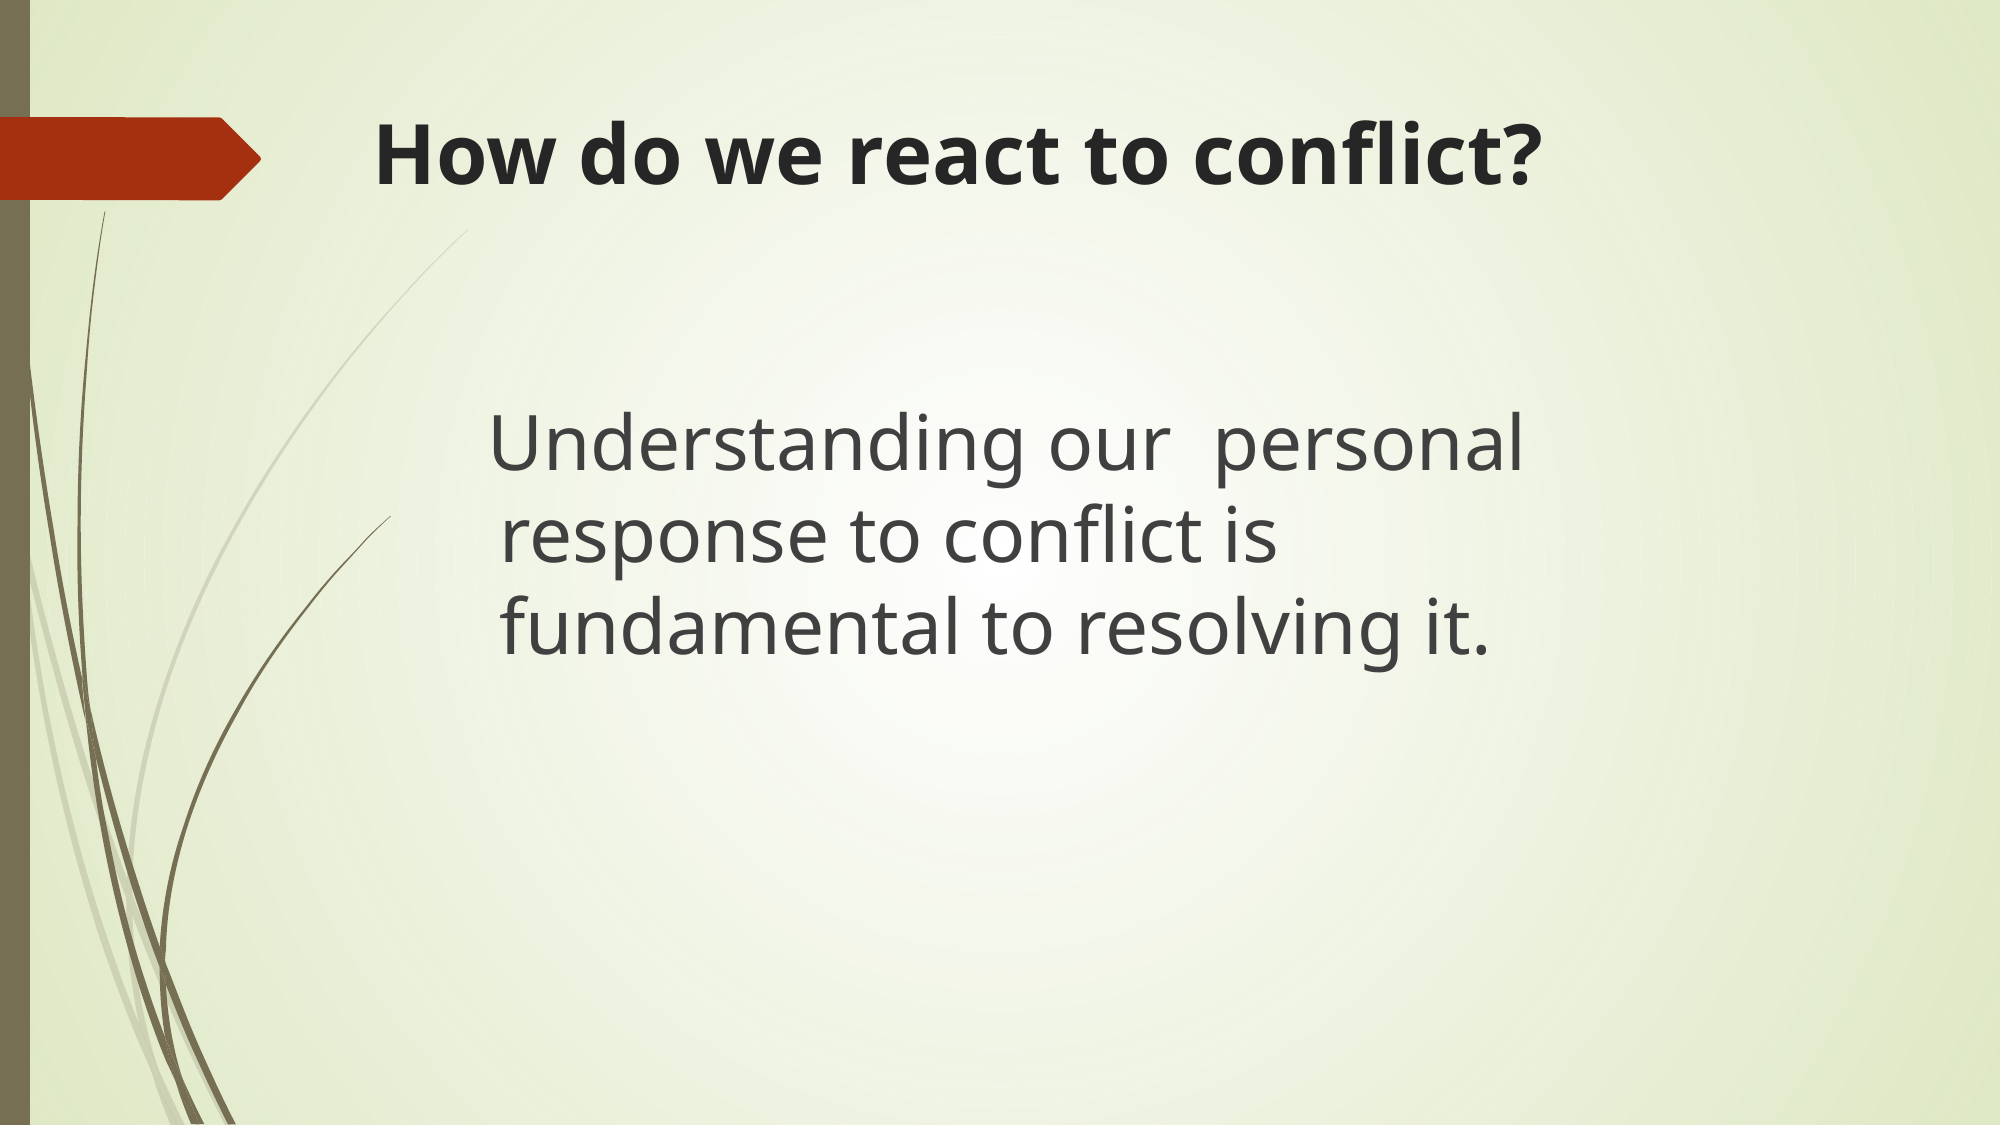

# How do we react to conflict?
 Understanding our personal response to conflict is fundamental to resolving it.